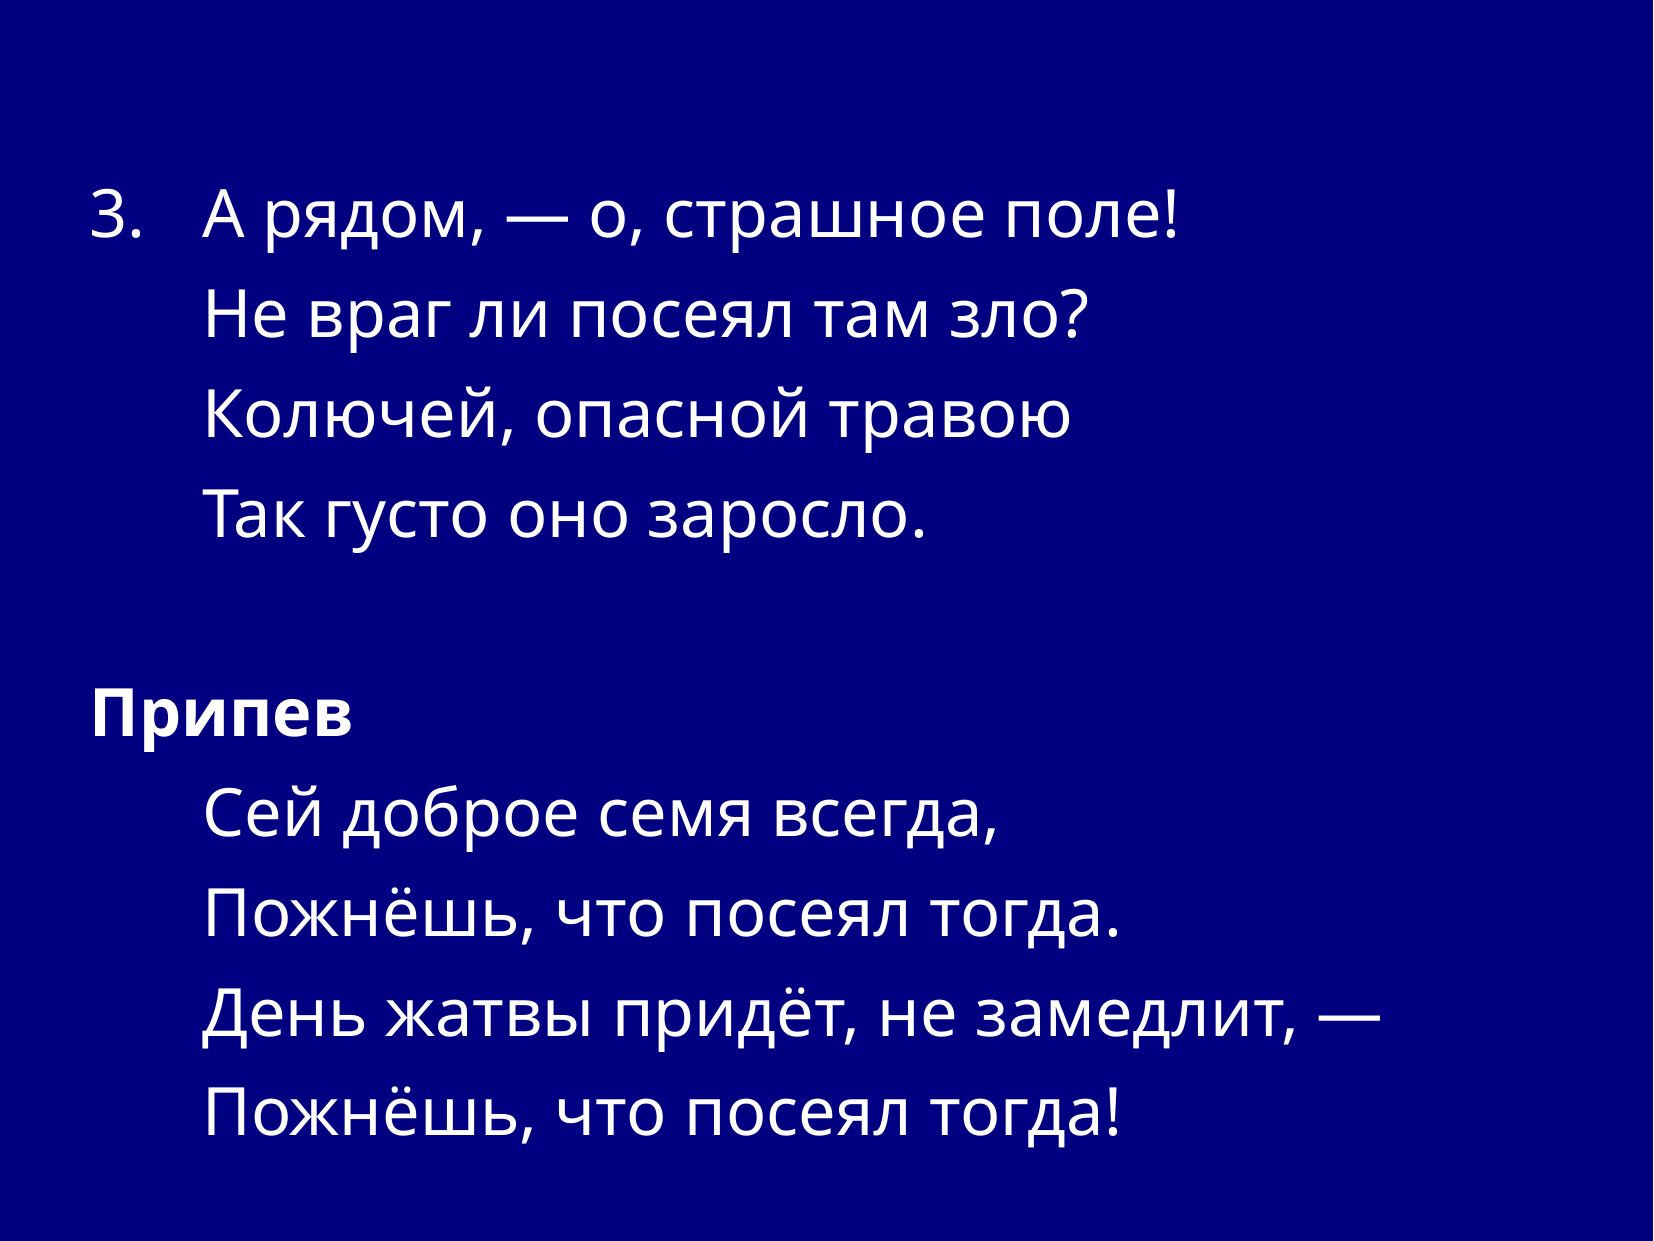

3.	А рядом, — о, страшное поле!
	Не враг ли посеял там зло?
	Колючей, опасной травою
	Так густо оно заросло.
Припев
	Сей доброе семя всегда,
	Пожнёшь, что посеял тогда.
	День жатвы придёт, не замедлит, —
	Пожнёшь, что посеял тогда!